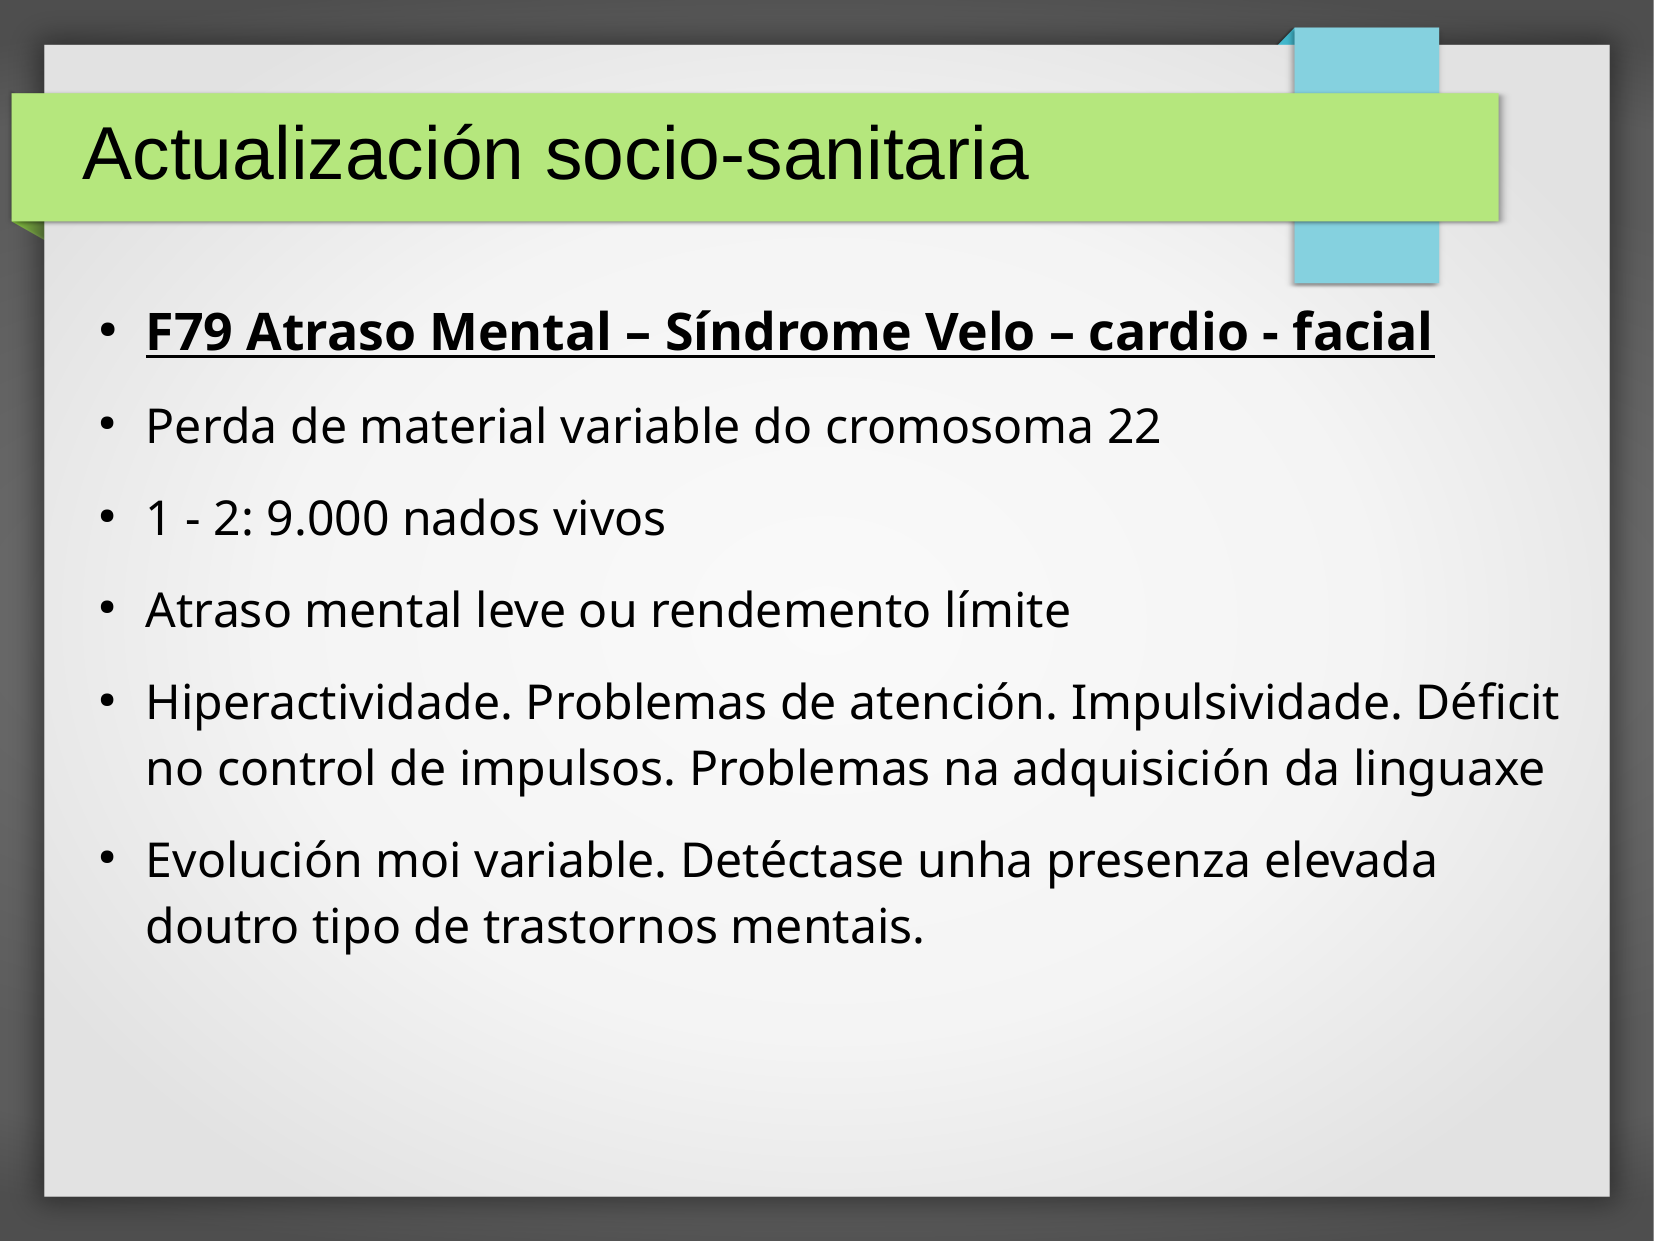

# Actualización socio-sanitaria
F79 Atraso Mental – Síndrome Velo – cardio - facial
Perda de material variable do cromosoma 22
1 - 2: 9.000 nados vivos
Atraso mental leve ou rendemento límite
Hiperactividade. Problemas de atención. Impulsividade. Déficit no control de impulsos. Problemas na adquisición da linguaxe
Evolución moi variable. Detéctase unha presenza elevada doutro tipo de trastornos mentais.